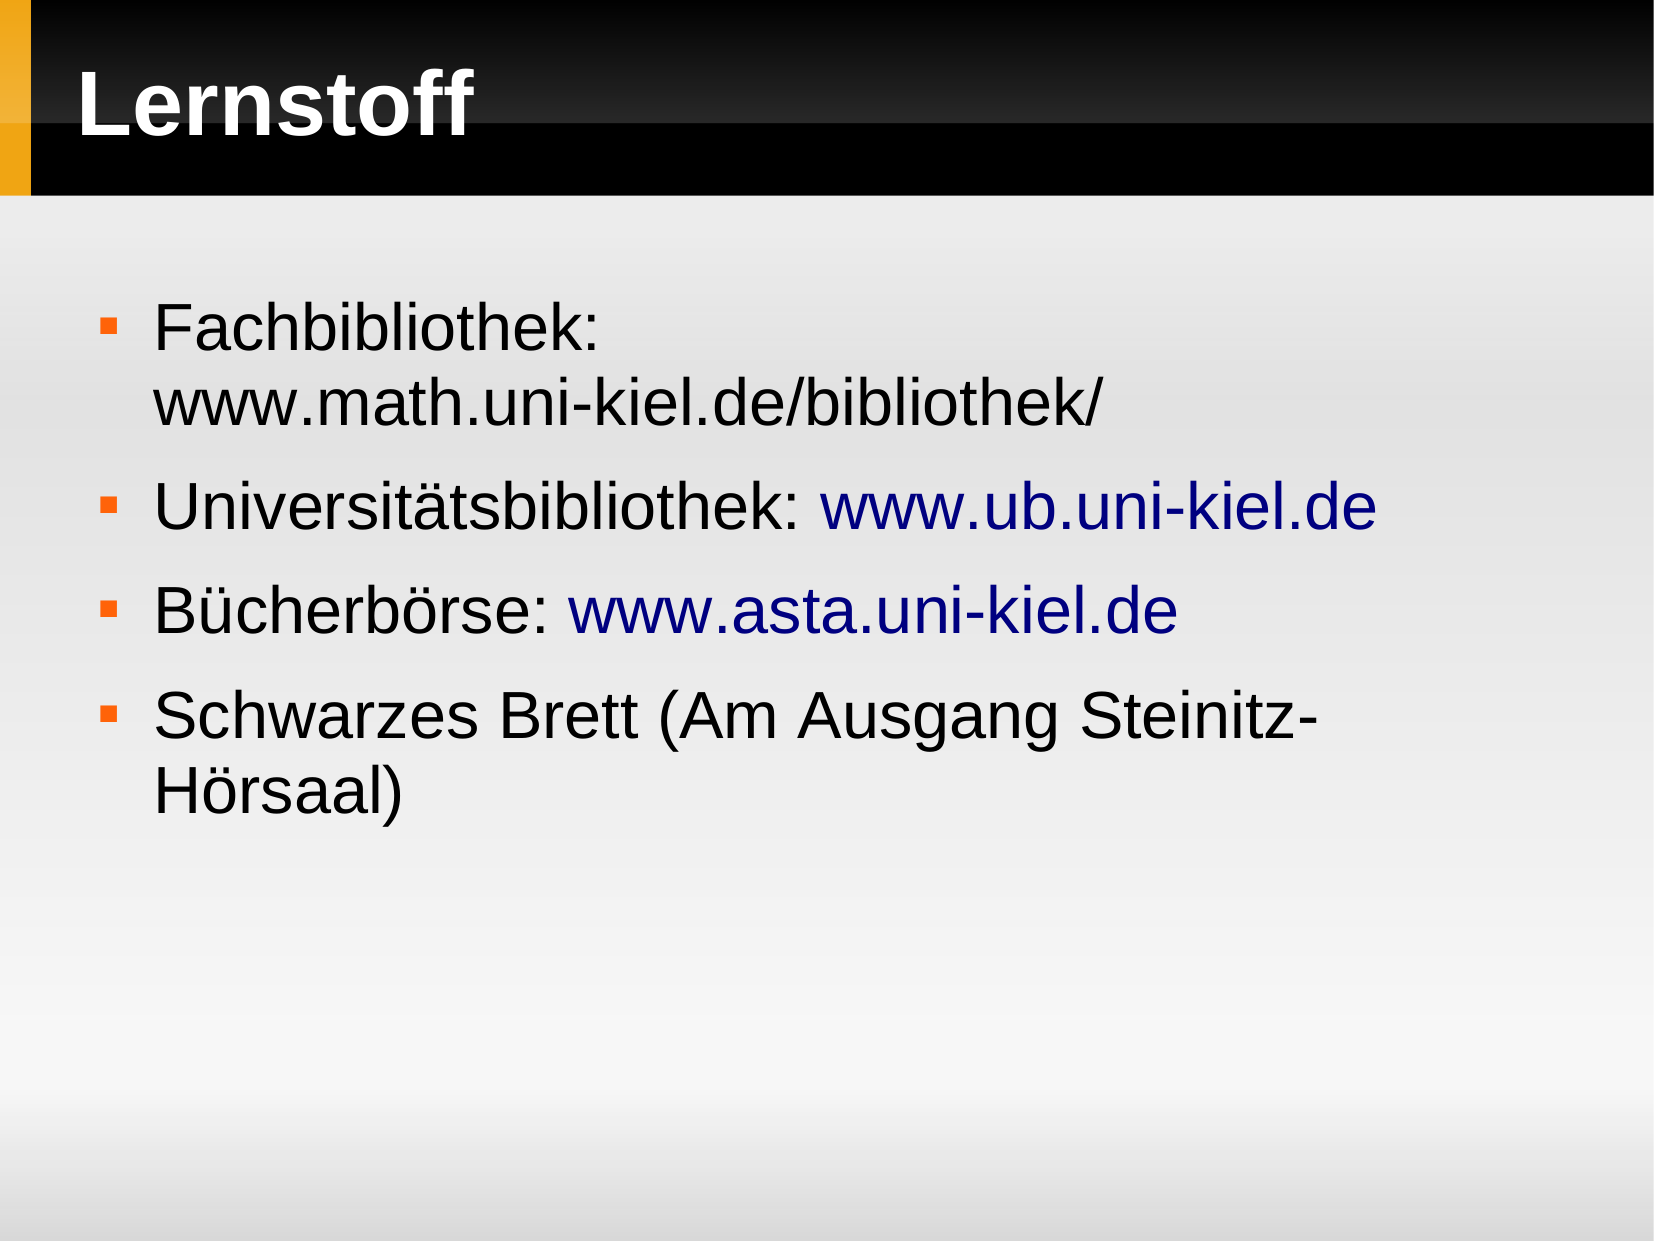

# Lernstoff
Fachbibliothek: www.math.uni-kiel.de/bibliothek/
Universitätsbibliothek: www.ub.uni-kiel.de
Bücherbörse: www.asta.uni-kiel.de
Schwarzes Brett (Am Ausgang Steinitz-Hörsaal)